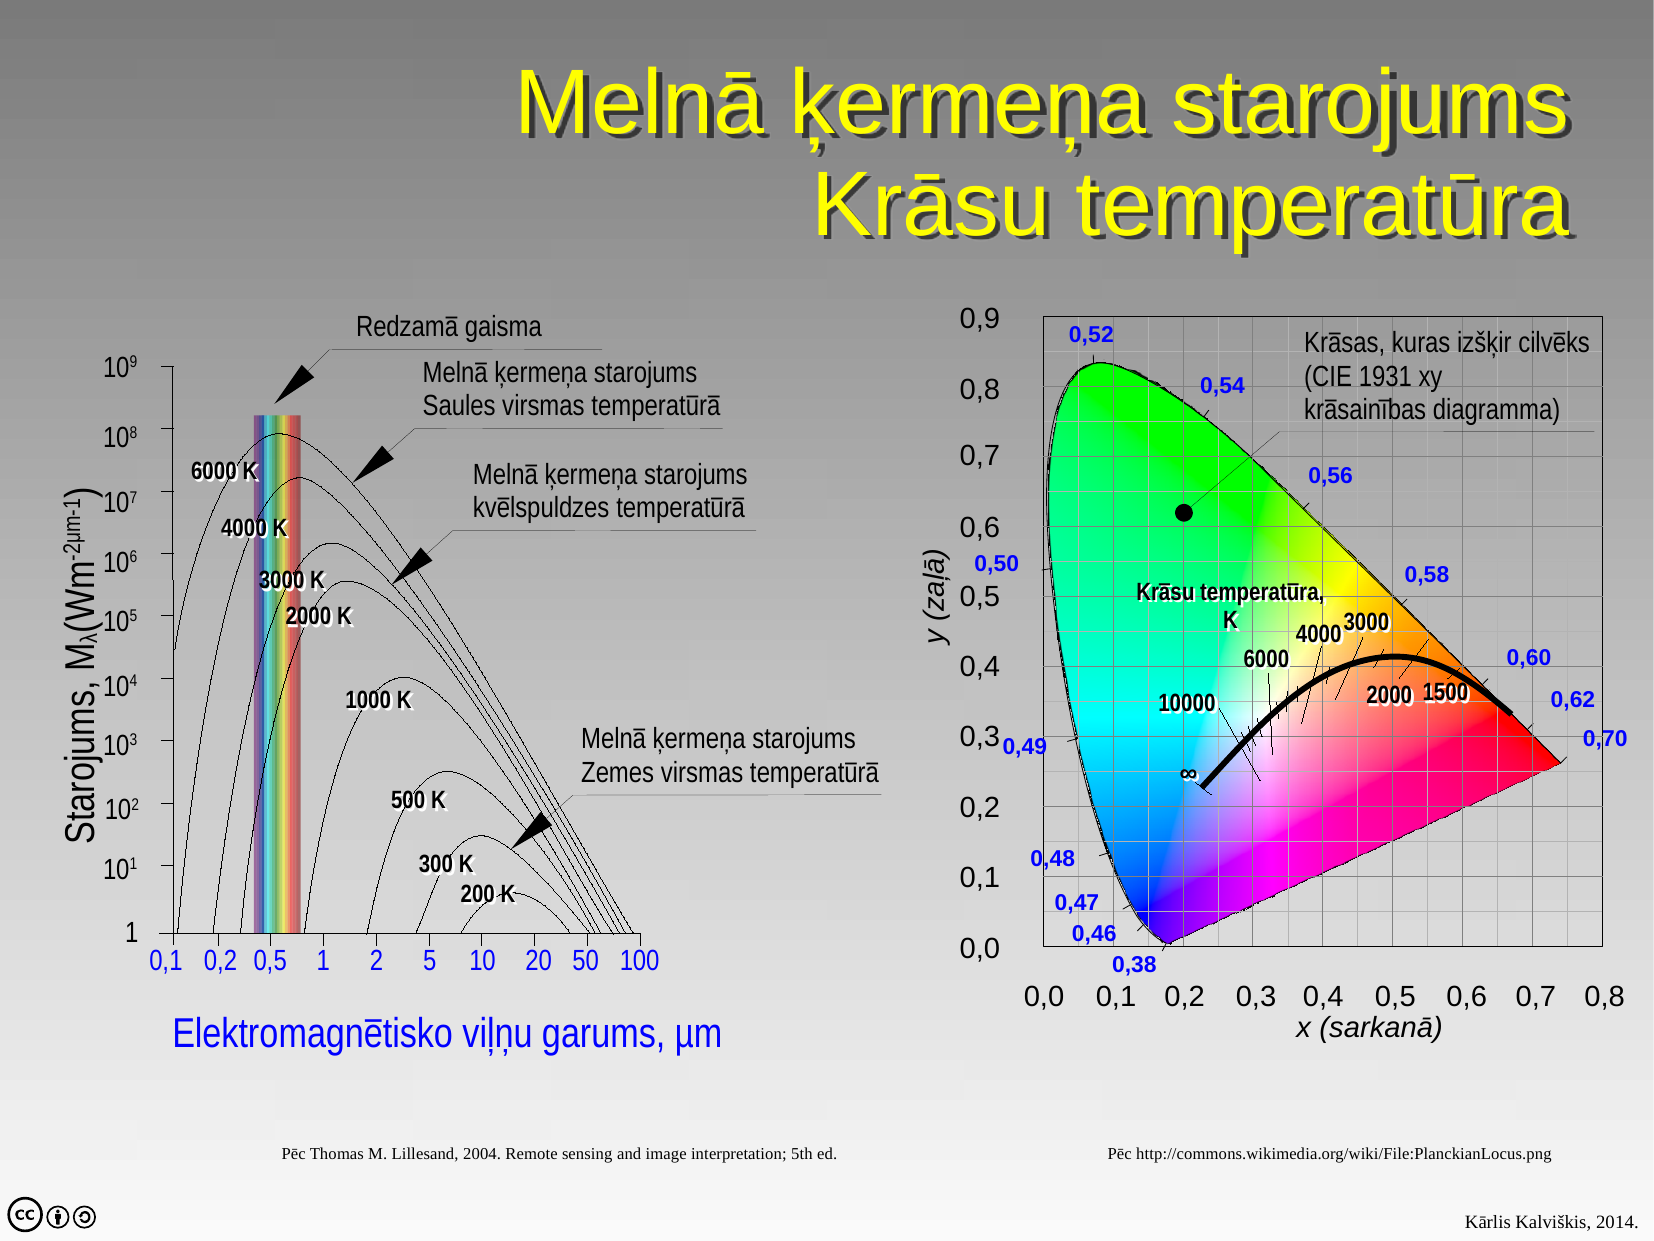

# Melnā ķermeņa starojums Krāsu temperatūra
0,9
0,8
0,7
0,6
y (zaļā)
0,5
0,4
0,3
0,2
0,1
0,0
0,52
0,54
0,56
0,50
0,58
0,60
0,62
0,70
0,49
0,48
0,47
0,46
0,38
0,0
0,1
0,2
0,3
0,4
0,5
0,6
0,7
0,8
x (sarkanā)
Redzamā gaisma
Krāsas, kuras izšķir cilvēks
(CIE 1931 xy
krāsainības diagramma)
109
108
107
106
105
104
103
102
101
1
0,1
0,2
0,5
1
2
5
10
20
50
100
Melnā ķermeņa starojums
Saules virsmas temperatūrā
6000 K
Melnā ķermeņa starojums
kvēlspuldzes temperatūrā
3000 K
4000 K
Krāsu temperatūra,
K
3000
4000
6000
1500
2000
10000
∞
2000 K
Starojums, Mλ(Wm-2μm-1)
1000 K
Melnā ķermeņa starojums
Zemes virsmas temperatūrā
300 K
500 K
200 K
Elektromagnētisko viļņu garums, µm
Pēc Thomas M. Lillesand, 2004. Remote sensing and image interpretation; 5th ed.
Pēc http://commons.wikimedia.org/wiki/File:PlanckianLocus.png